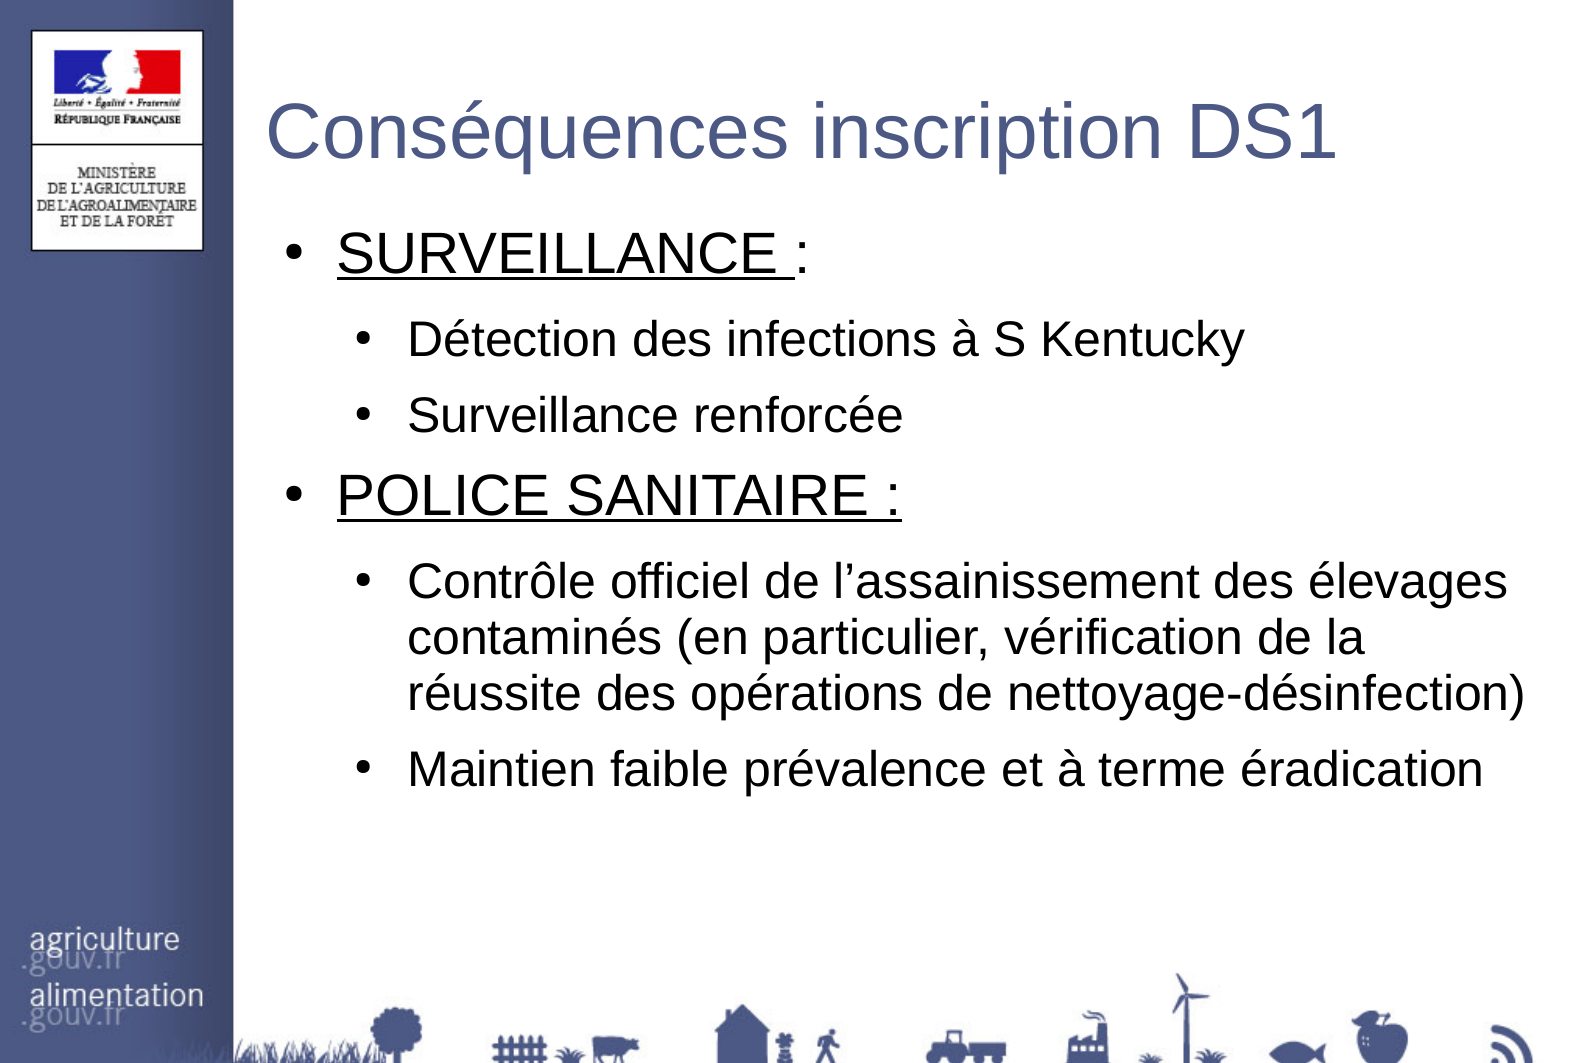

# Conséquences inscription DS1
SURVEILLANCE :
Détection des infections à S Kentucky
Surveillance renforcée
POLICE SANITAIRE :
Contrôle officiel de l’assainissement des élevages contaminés (en particulier, vérification de la réussite des opérations de nettoyage-désinfection)
Maintien faible prévalence et à terme éradication